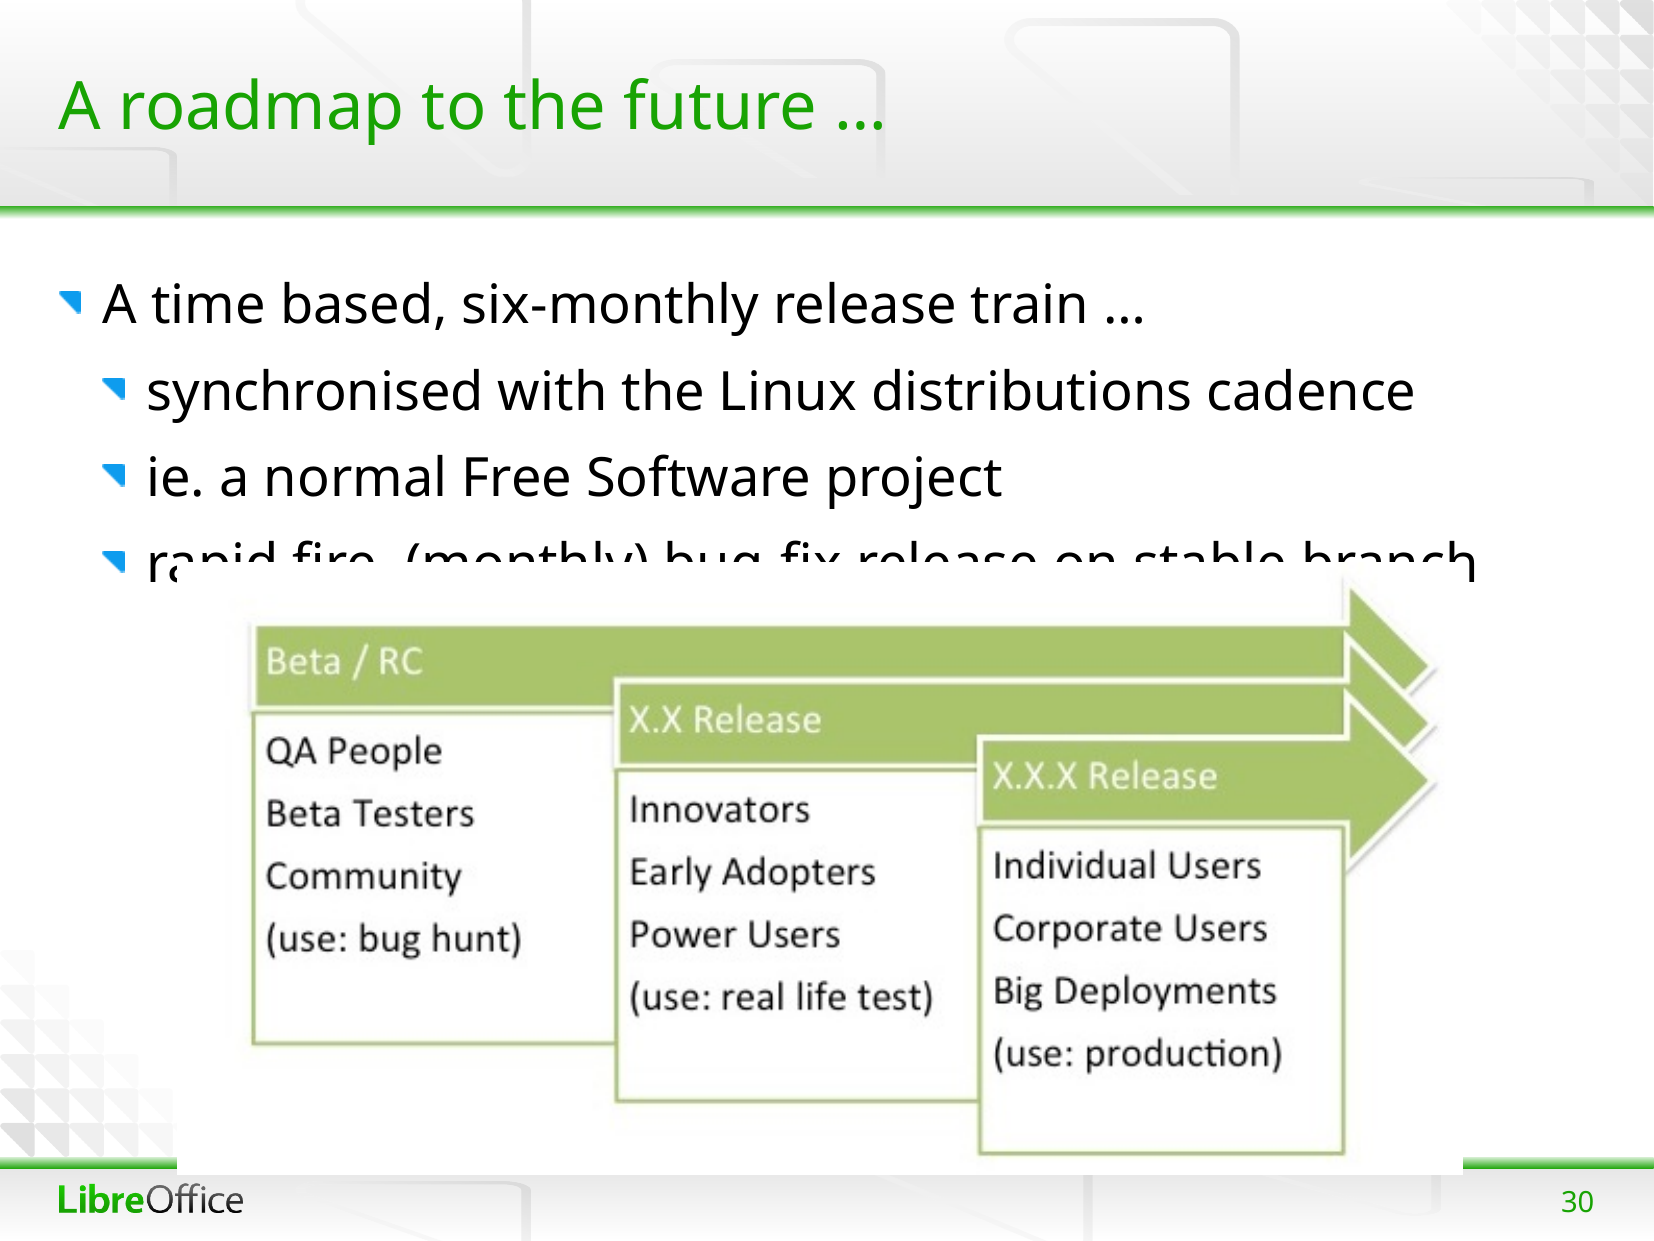

# A roadmap to the future …
A time based, six-monthly release train …
synchronised with the Linux distributions cadence
ie. a normal Free Software project
rapid fire, (monthly) bug-fix release on stable branch
30